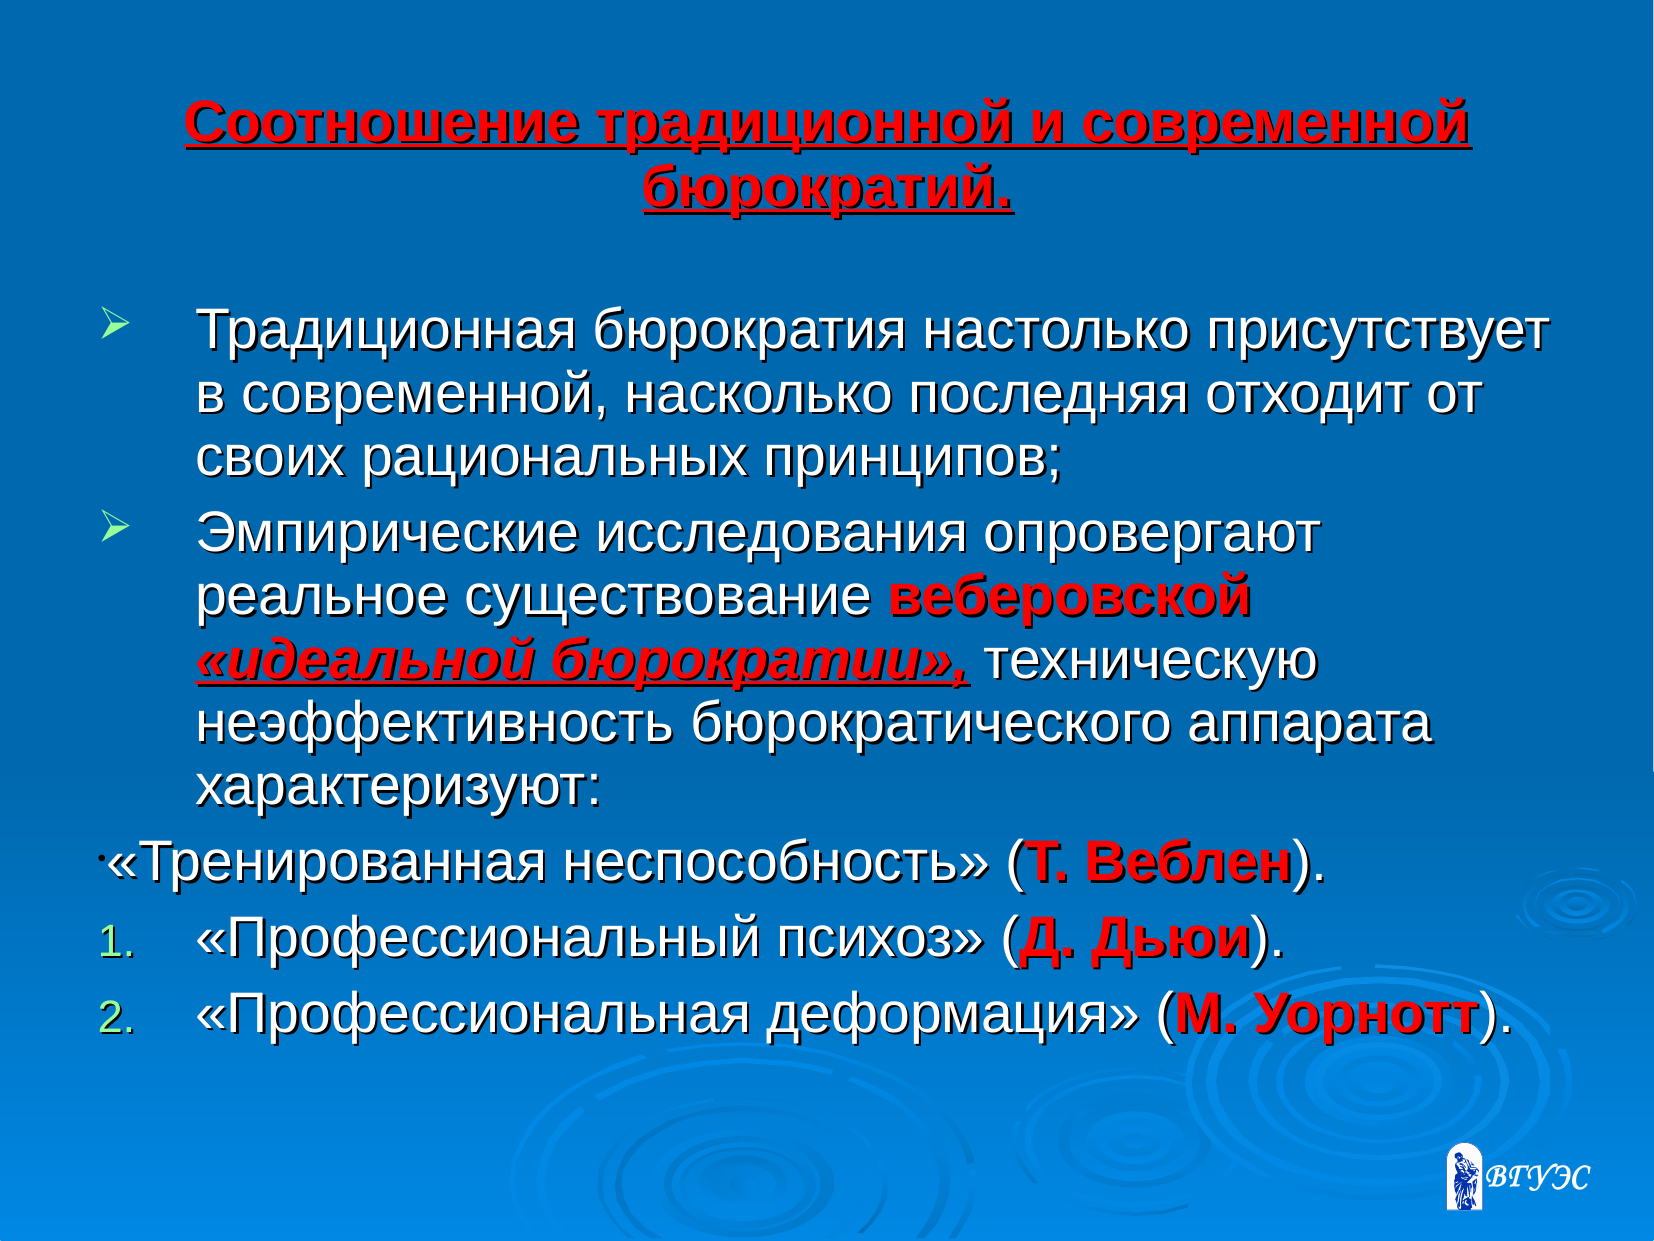

# Соотношение традиционной и современной бюрократий.
Традиционная бюрократия настолько присутствует в современной, насколько последняя отходит от своих рациональных принципов;
Эмпирические исследования опровергают реальное существование веберовской «идеальной бюрократии», техническую неэффективность бюрократического аппарата характеризуют:
«Тренированная неспособность» (Т. Веблен).
«Профессиональный психоз» (Д. Дьюи).
«Профессиональная деформация» (М. Уорнотт).